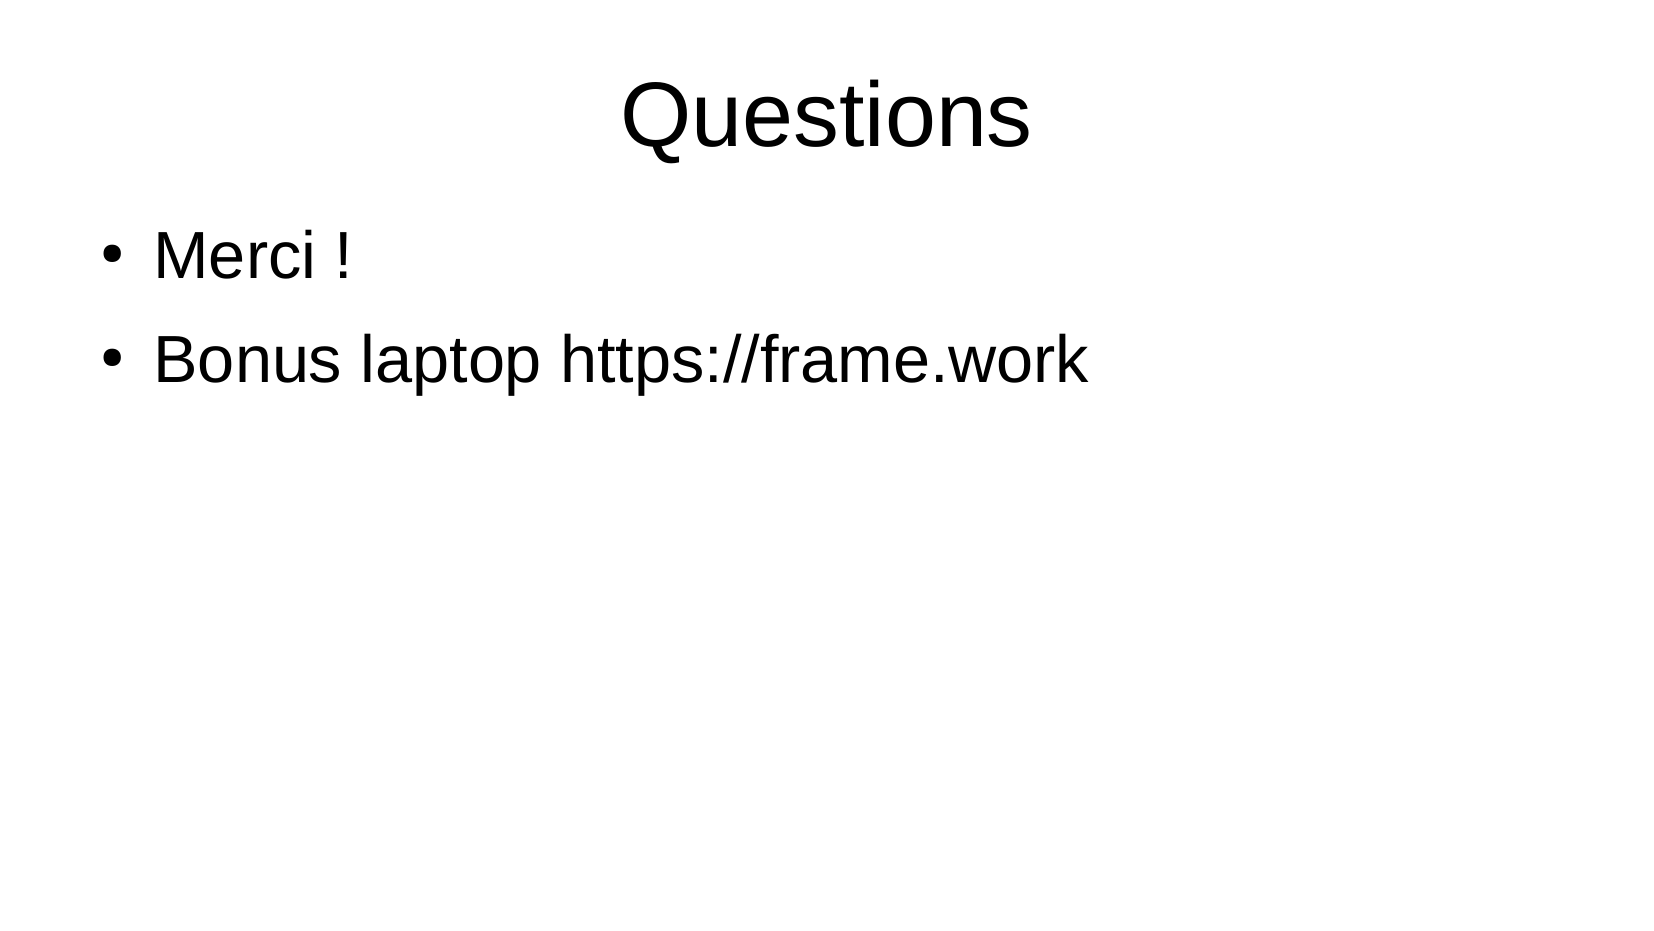

# Questions
Merci !
Bonus laptop https://frame.work